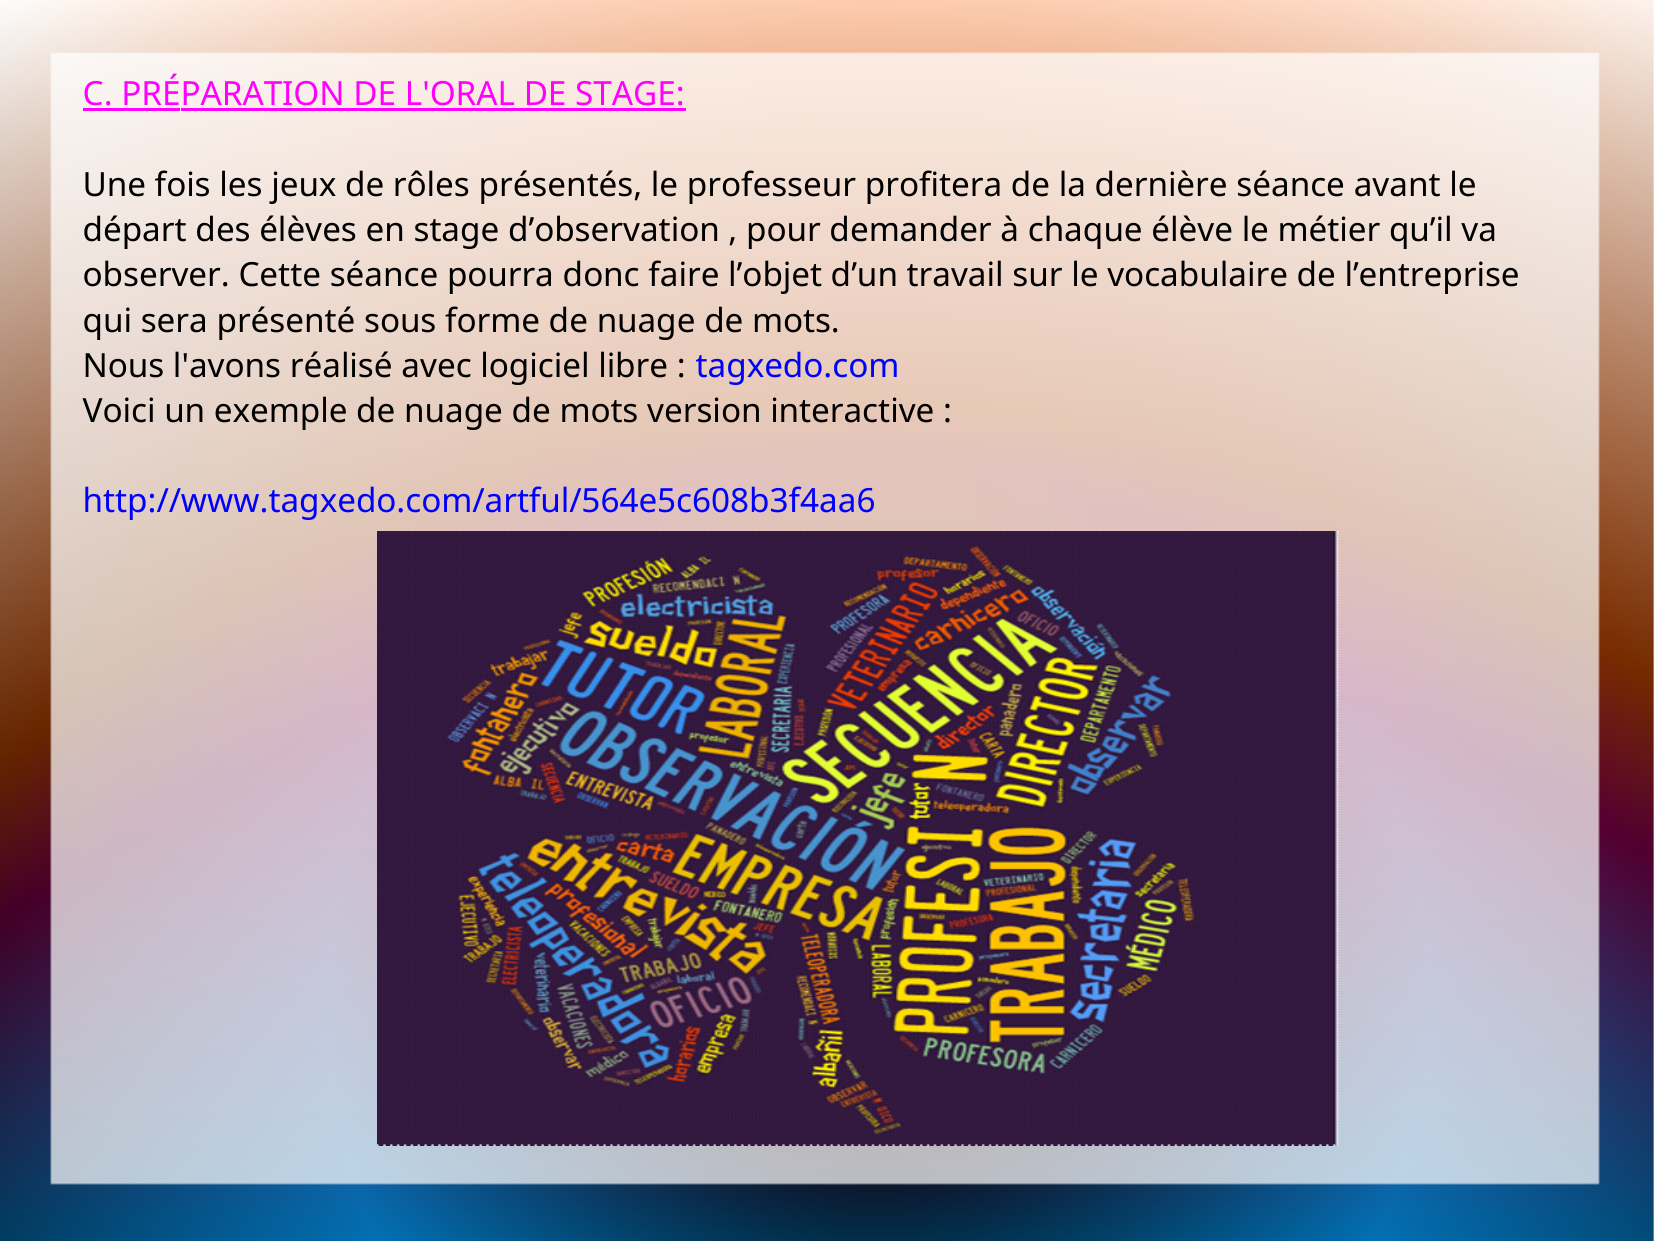

# C. PRÉPARATION DE L'ORAL DE STAGE: Une fois les jeux de rôles présentés, le professeur profitera de la dernière séance avant le départ des élèves en stage d’observation , pour demander à chaque élève le métier qu’il va observer. Cette séance pourra donc faire l’objet d’un travail sur le vocabulaire de l’entreprise qui sera présenté sous forme de nuage de mots. Nous l'avons réalisé avec logiciel libre : tagxedo.com Voici un exemple de nuage de mots version interactive : http://www.tagxedo.com/artful/564e5c608b3f4aa6